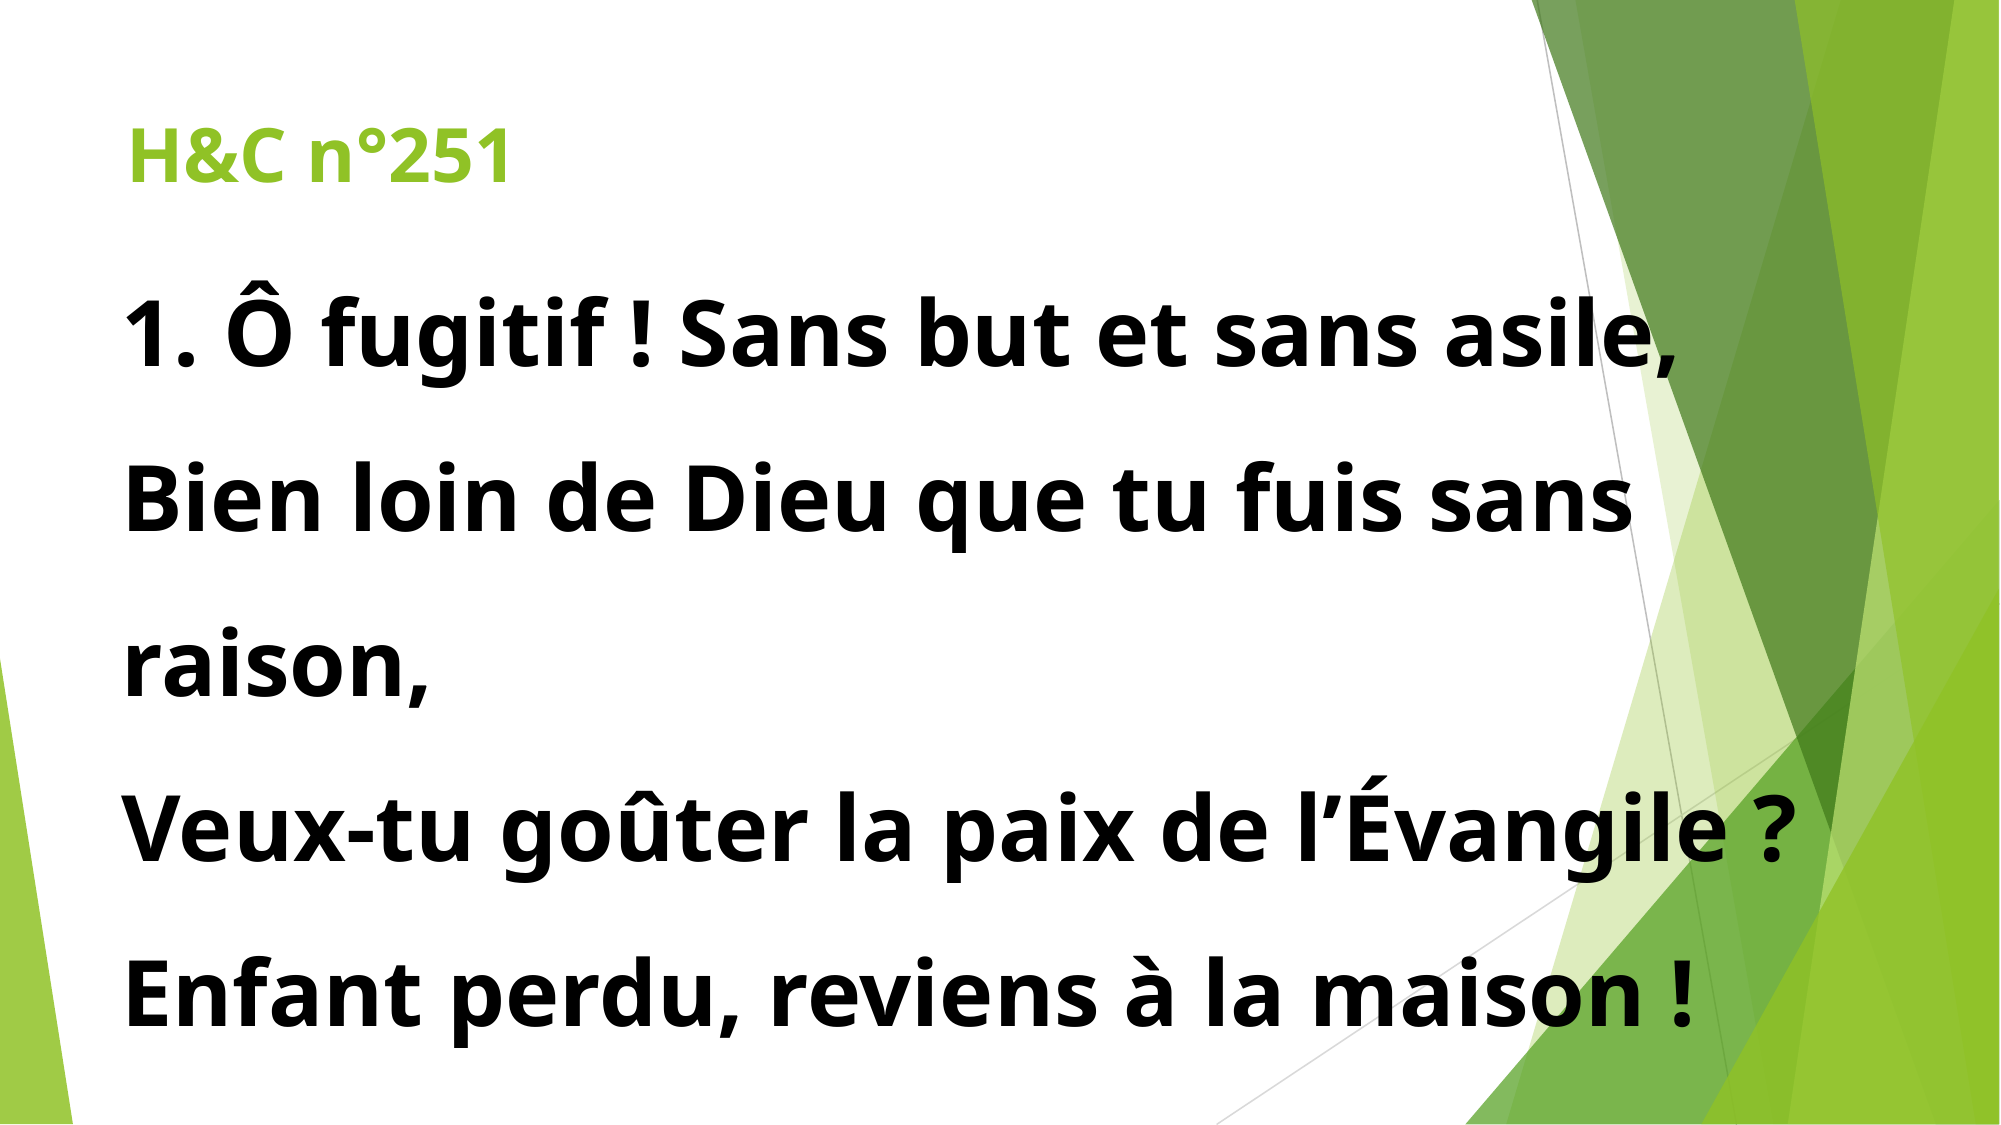

H&C n°251
1. Ô fugitif ! Sans but et sans asile,
Bien loin de Dieu que tu fuis sans raison,
Veux-tu goûter la paix de l’Évangile ?
Enfant perdu, reviens à la maison !